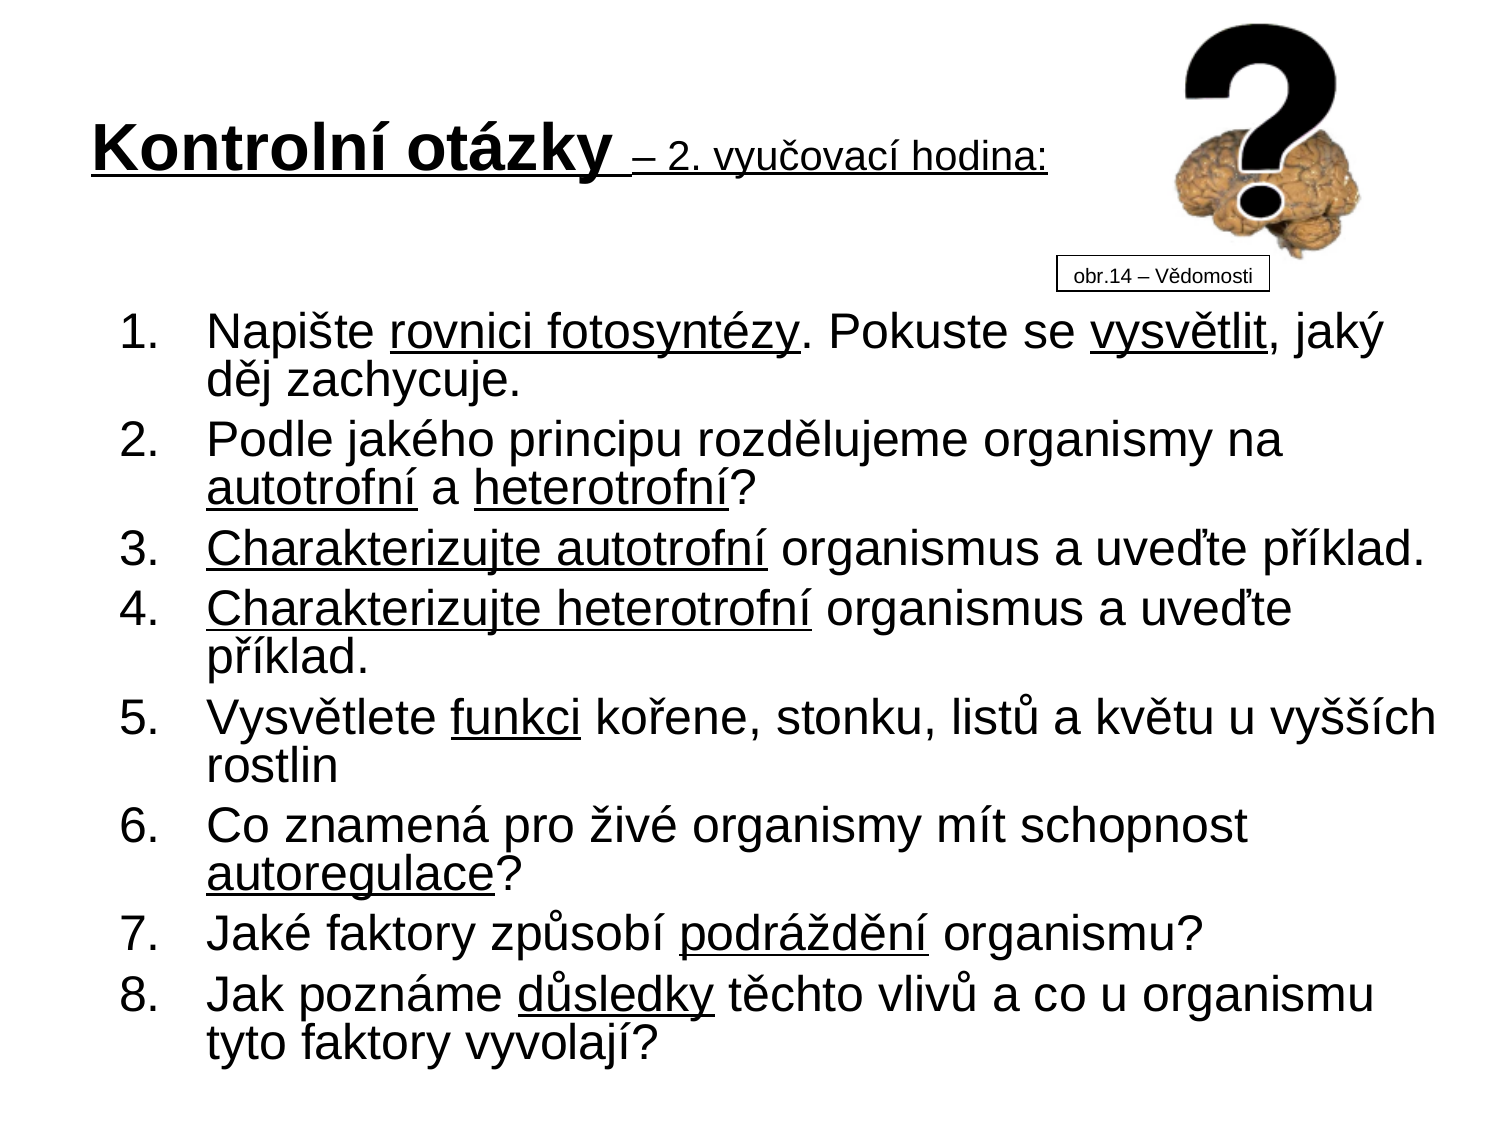

# Kontrolní otázky – 2. vyučovací hodina:
obr.14 – Vědomosti
Napište rovnici fotosyntézy. Pokuste se vysvětlit, jaký děj zachycuje.
Podle jakého principu rozdělujeme organismy na autotrofní a heterotrofní?
Charakterizujte autotrofní organismus a uveďte příklad.
Charakterizujte heterotrofní organismus a uveďte příklad.
Vysvětlete funkci kořene, stonku, listů a květu u vyšších rostlin
Co znamená pro živé organismy mít schopnost autoregulace?
Jaké faktory způsobí podráždění organismu?
Jak poznáme důsledky těchto vlivů a co u organismu tyto faktory vyvolají?